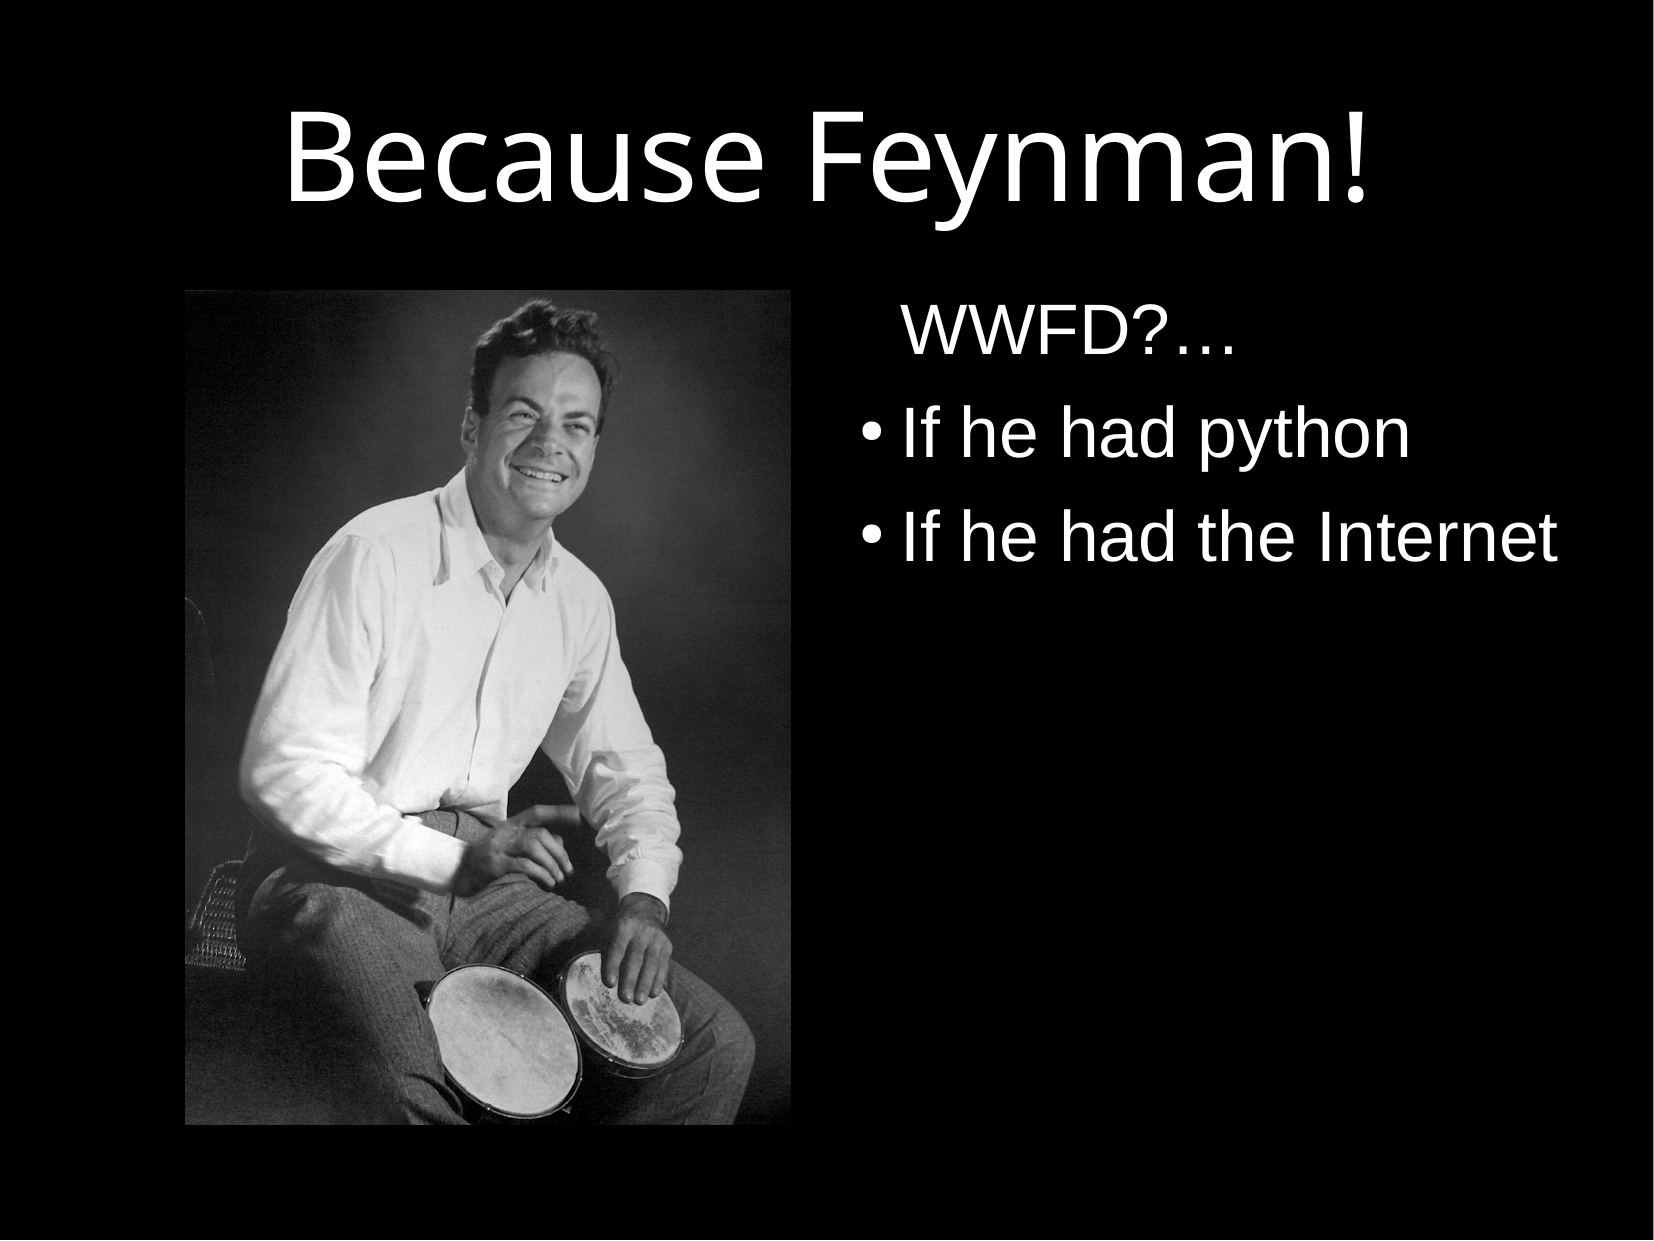

# Because Feynman!
WWFD?…
If he had python
If he had the Internet